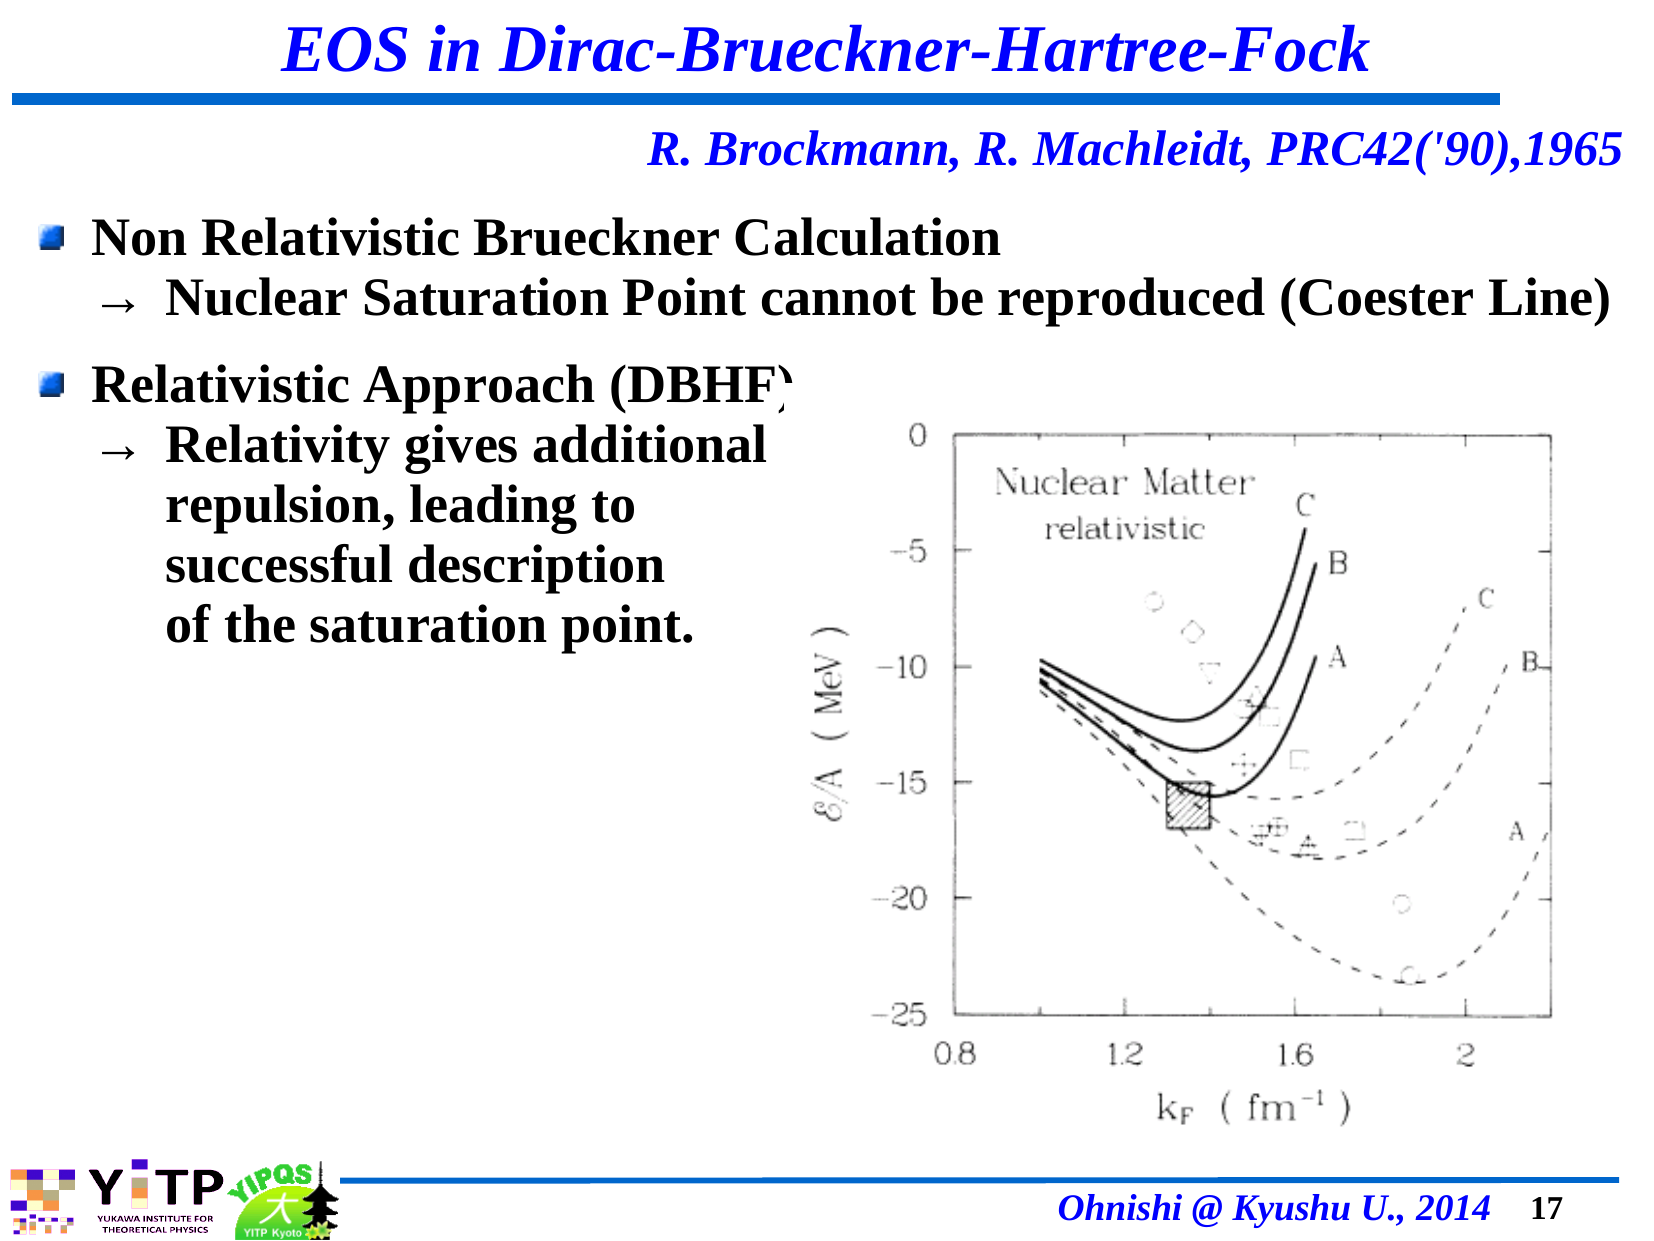

# EOS in Dirac-Brueckner-Hartree-Fock
R. Brockmann, R. Machleidt, PRC42('90),1965
Non Relativistic Brueckner Calculation
→	Nuclear Saturation Point cannot be reproduced (Coester Line)
Relativistic Approach (DBHF)
→	Relativity gives additional
	repulsion, leading to
	successful description
	of the saturation point.